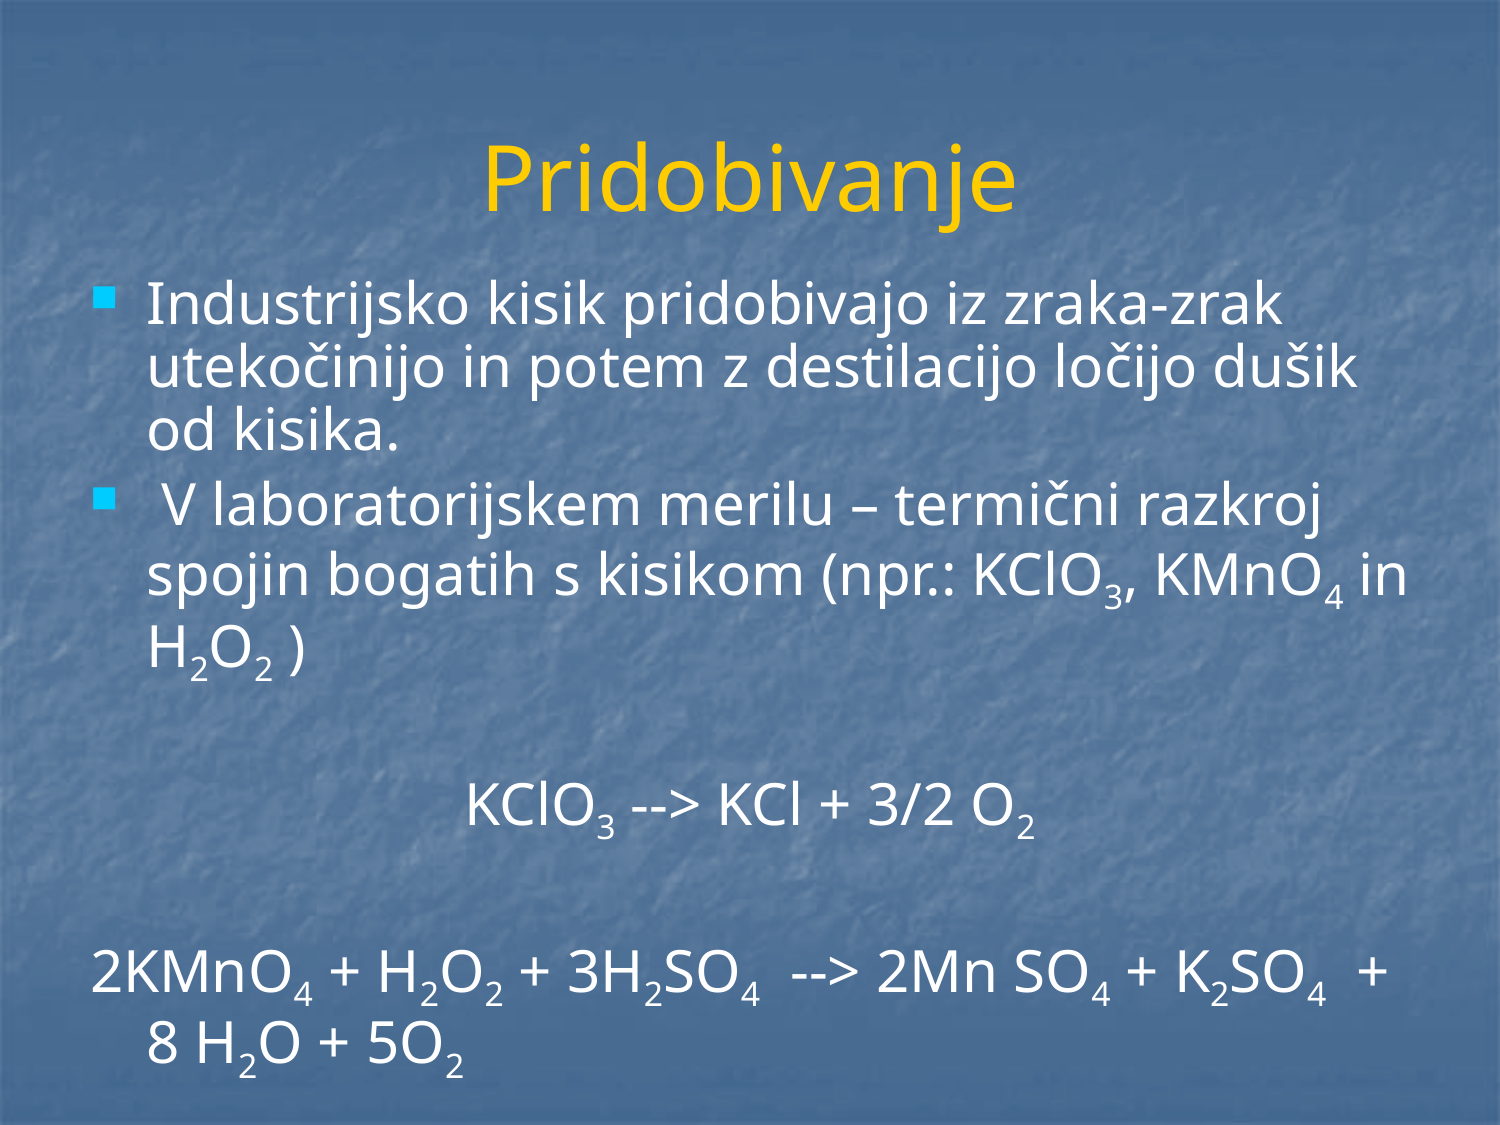

# Pridobivanje
Industrijsko kisik pridobivajo iz zraka-zrak utekočinijo in potem z destilacijo ločijo dušik od kisika.
 V laboratorijskem merilu – termični razkroj spojin bogatih s kisikom (npr.: KClO3, KMnO4 in H2O2 )
KClO3 --> KCl + 3/2 O2
2KMnO4 + H2O2 + 3H2SO4 --> 2Mn SO4 + K2SO4 + 8 H2O + 5O2